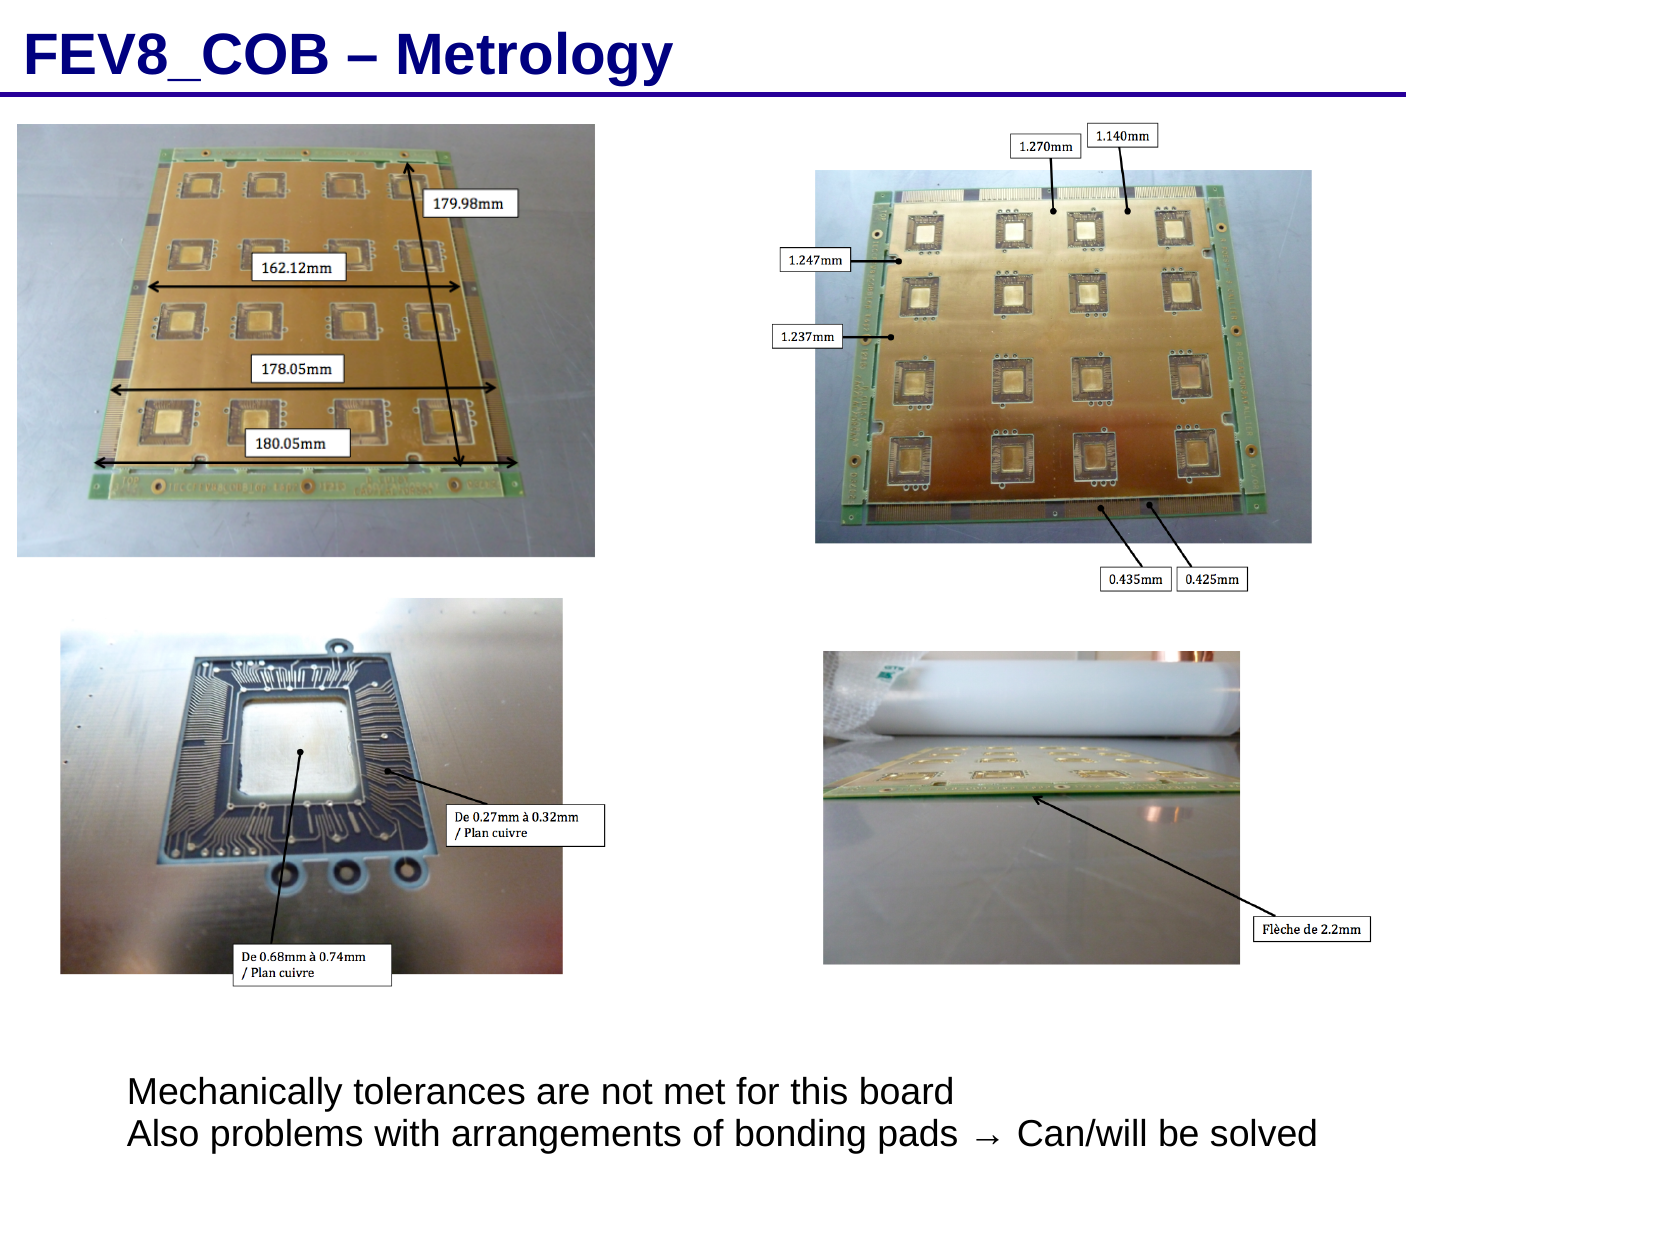

# FEV8_COB – Metrology
Mechanically tolerances are not met for this board
Also problems with arrangements of bonding pads → Can/will be solved